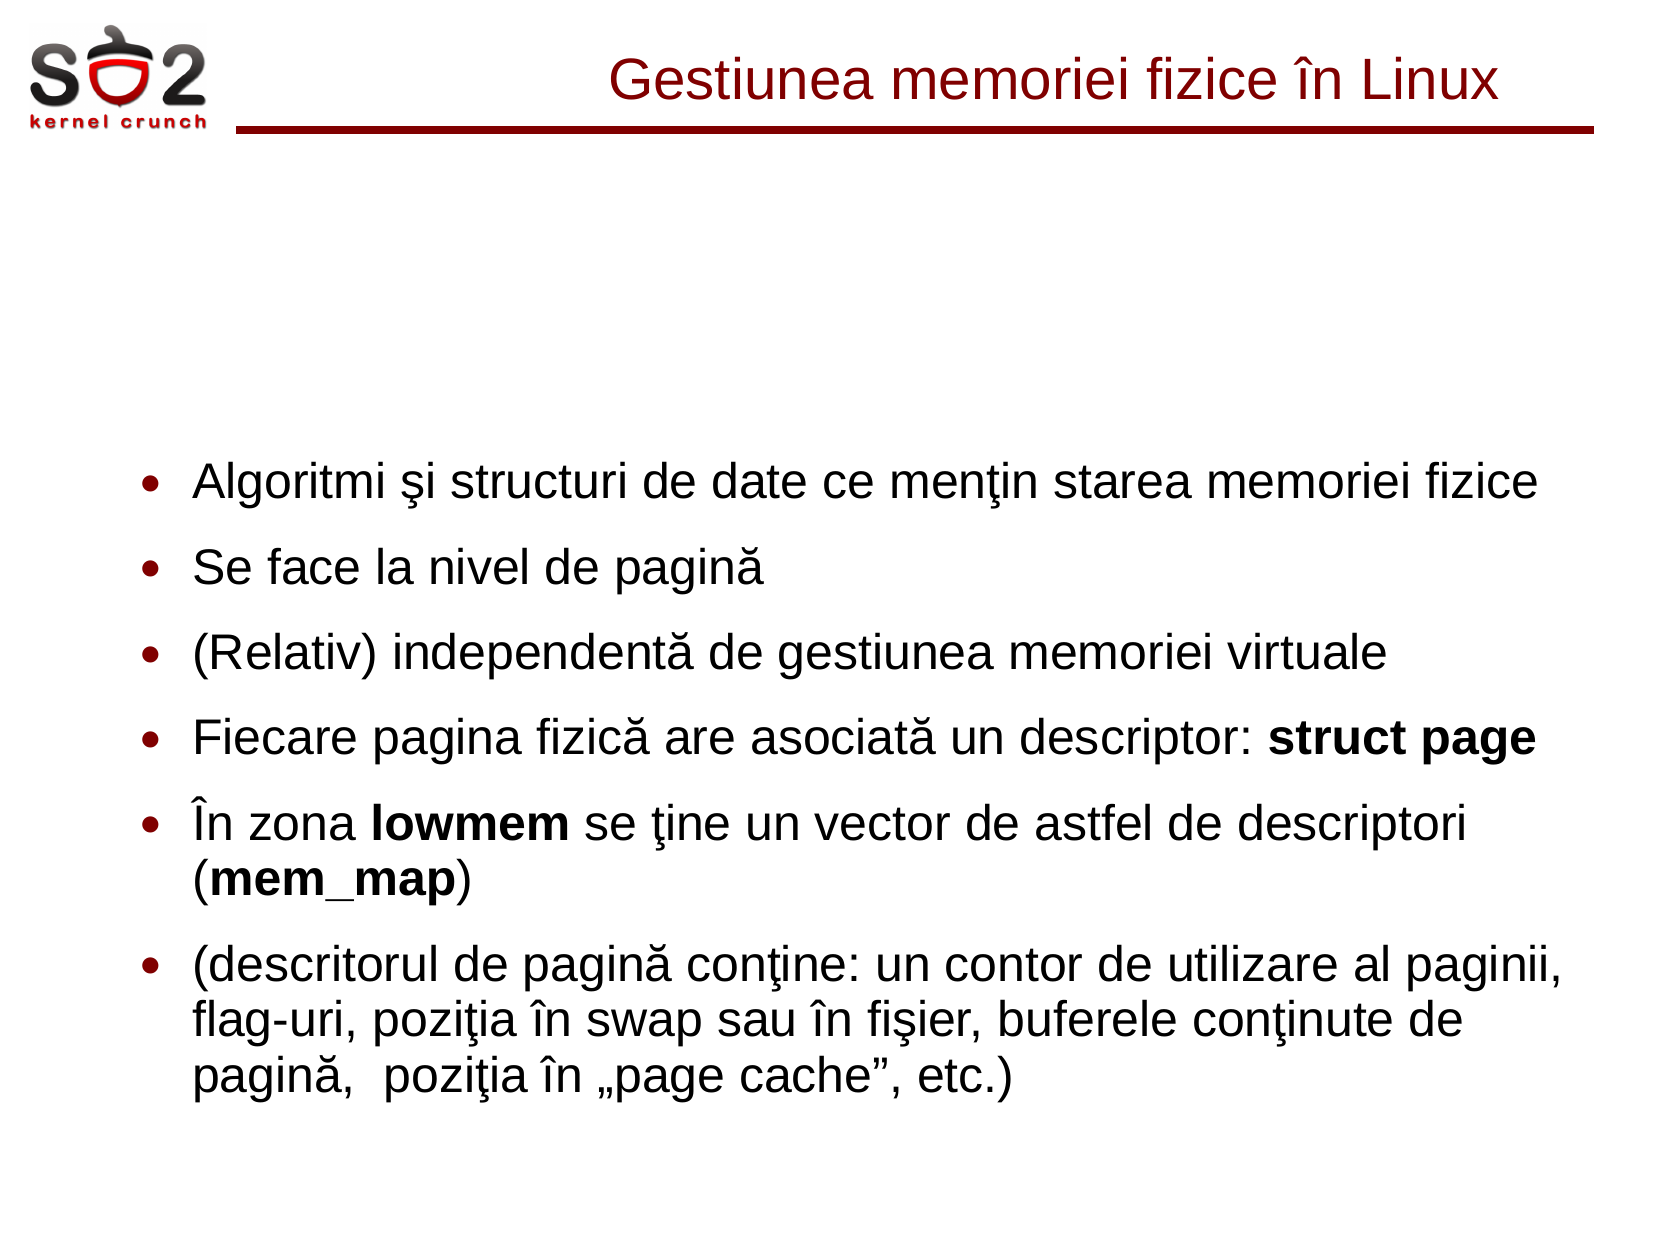

# Gestiunea memoriei fizice în Linux
Algoritmi şi structuri de date ce menţin starea memoriei fizice
Se face la nivel de pagină
(Relativ) independentă de gestiunea memoriei virtuale
Fiecare pagina fizică are asociată un descriptor: struct page
În zona lowmem se ţine un vector de astfel de descriptori (mem_map)
(descritorul de pagină conţine: un contor de utilizare al paginii, flag-uri, poziţia în swap sau în fişier, buferele conţinute de pagină, poziţia în „page cache”, etc.)